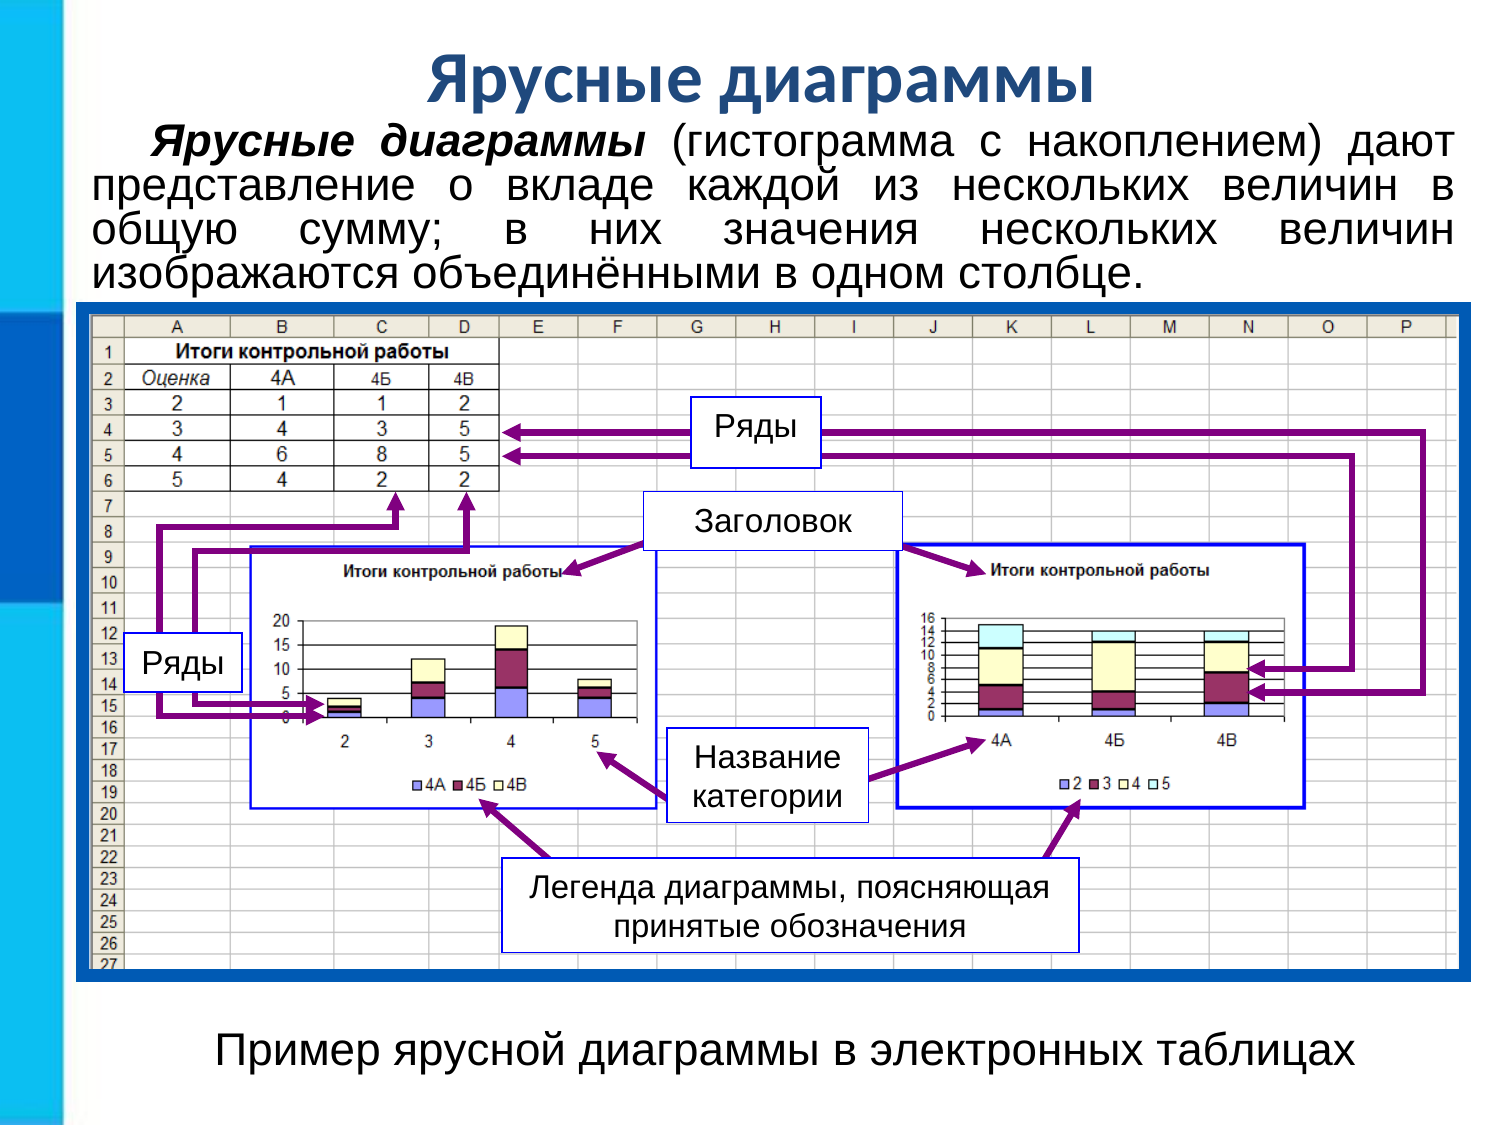

Ярусные диаграммы
Ярусные диаграммы (гистограмма с накоплением) дают представление о вкладе каждой из нескольких величин в общую сумму; в них значения нескольких величин изображаются объединёнными в одном столбце.
Ряды
Заголовок
Ряды
Название
категории
Легенда диаграммы, поясняющая принятые обозначения
Пример ярусной диаграммы в электронных таблицах